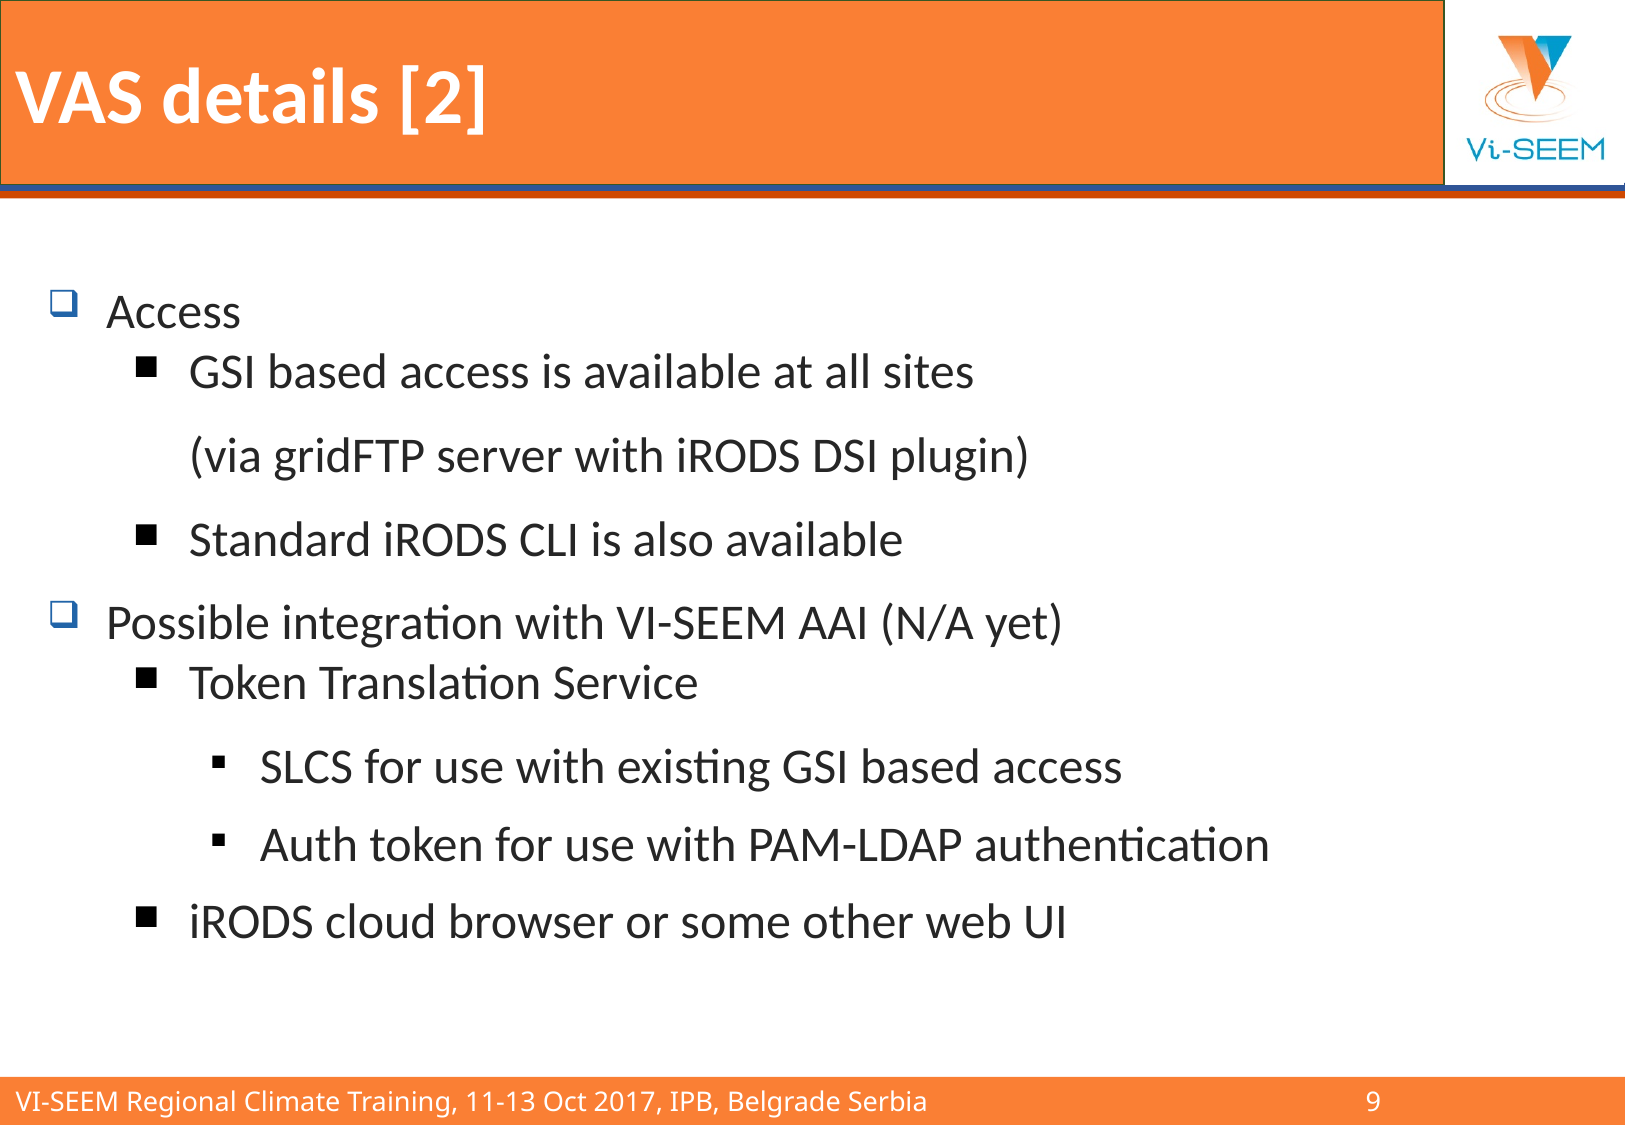

# VAS details [2]
Access
GSI based access is available at all sites
(via gridFTP server with iRODS DSI plugin)
Standard iRODS CLI is also available
Possible integration with VI-SEEM AAI (N/A yet)
Token Translation Service
SLCS for use with existing GSI based access
Auth token for use with PAM-LDAP authentication
iRODS cloud browser or some other web UI
VI-SEEM Regional Climate Training, 11-13 Oct 2017, IPB, Belgrade Serbia